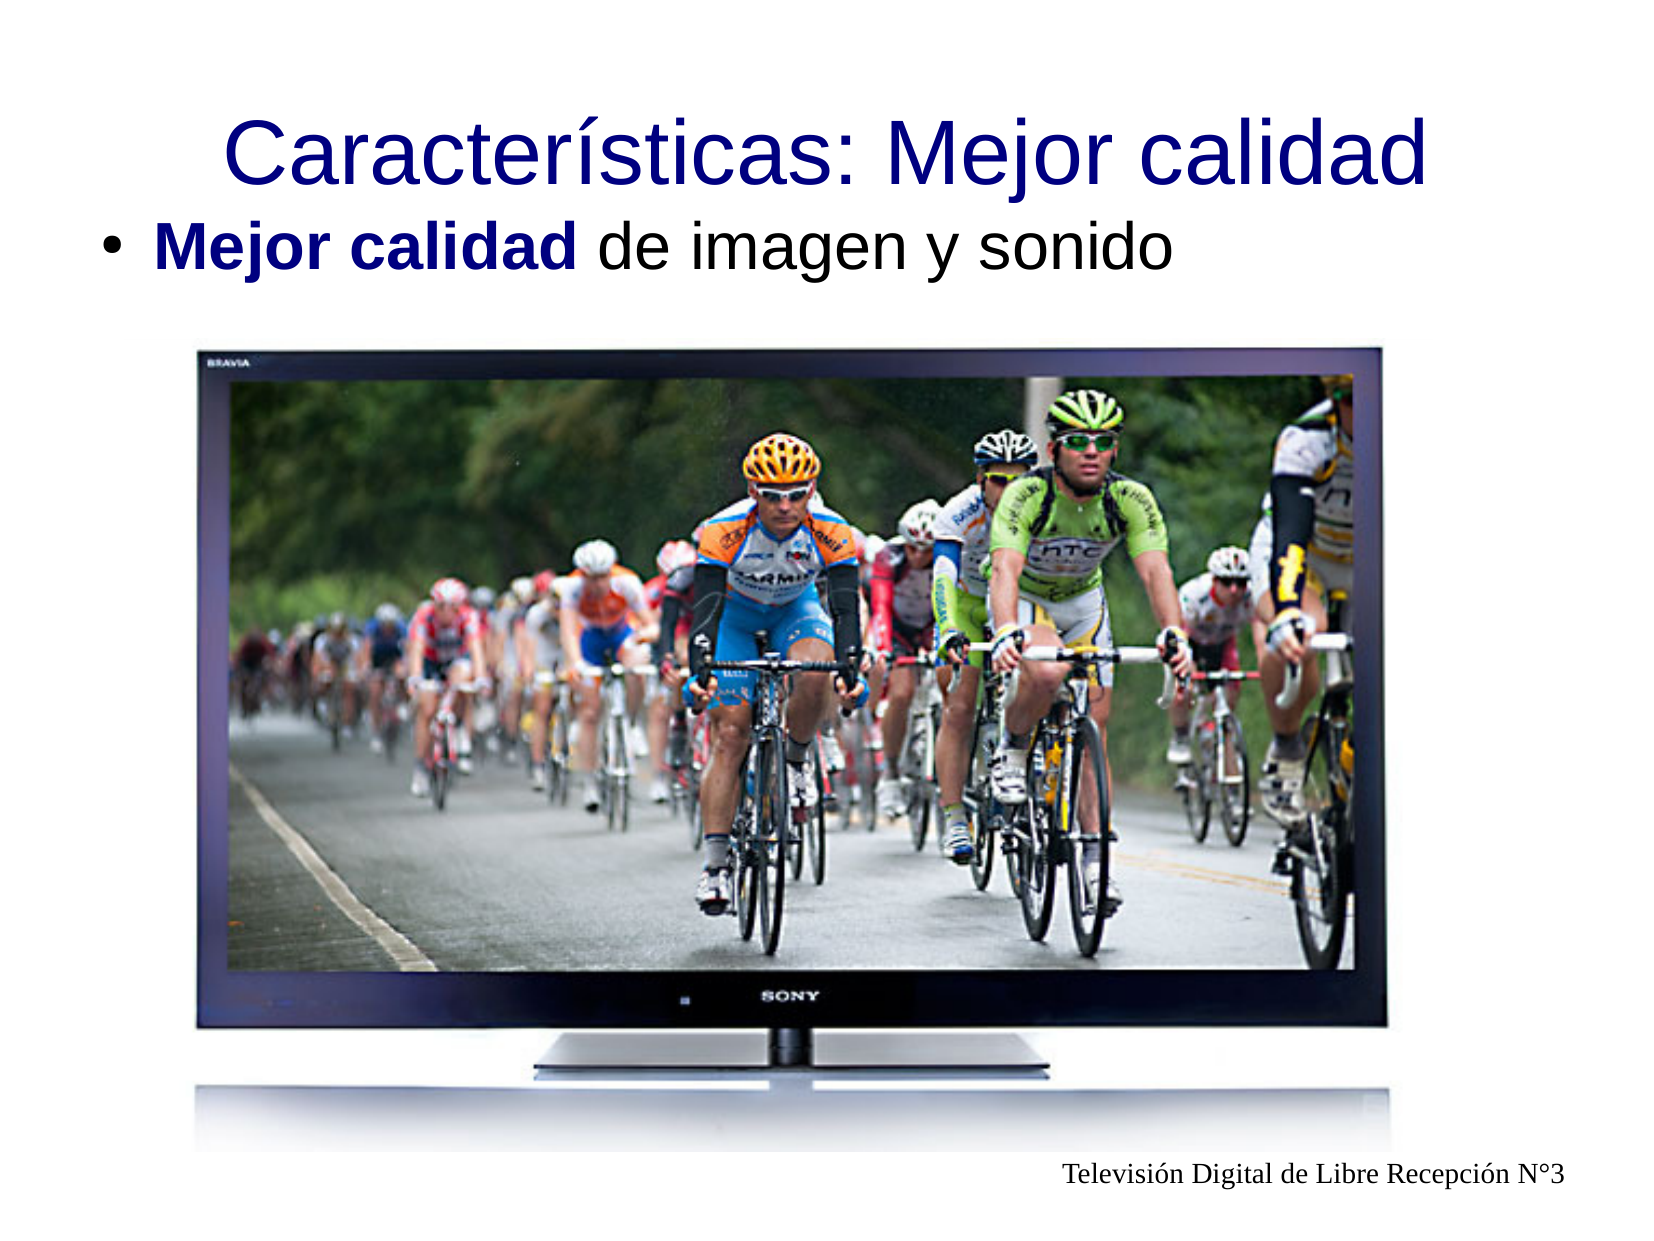

# Características: Mejor calidad
Mejor calidad de imagen y sonido
3